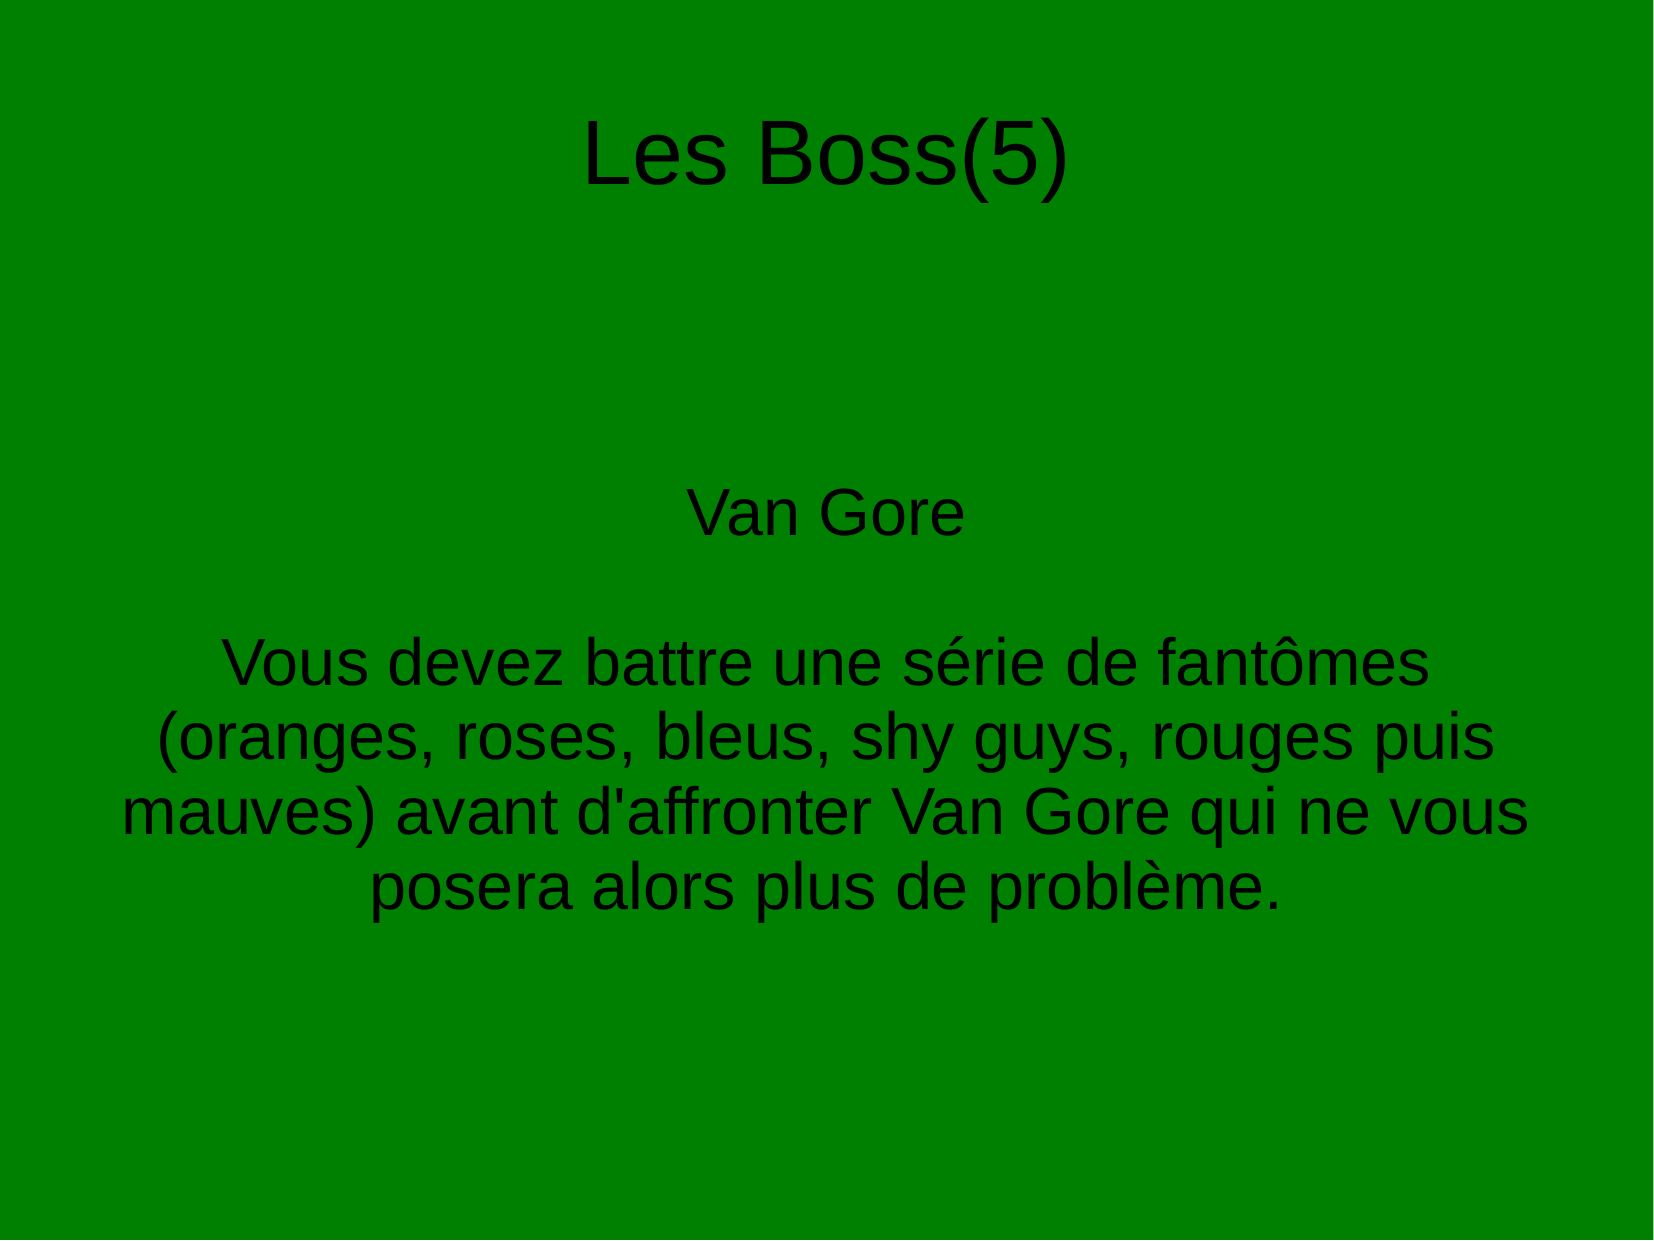

# Les Boss(5)
Van Gore
Vous devez battre une série de fantômes (oranges, roses, bleus, shy guys, rouges puis mauves) avant d'affronter Van Gore qui ne vous posera alors plus de problème.